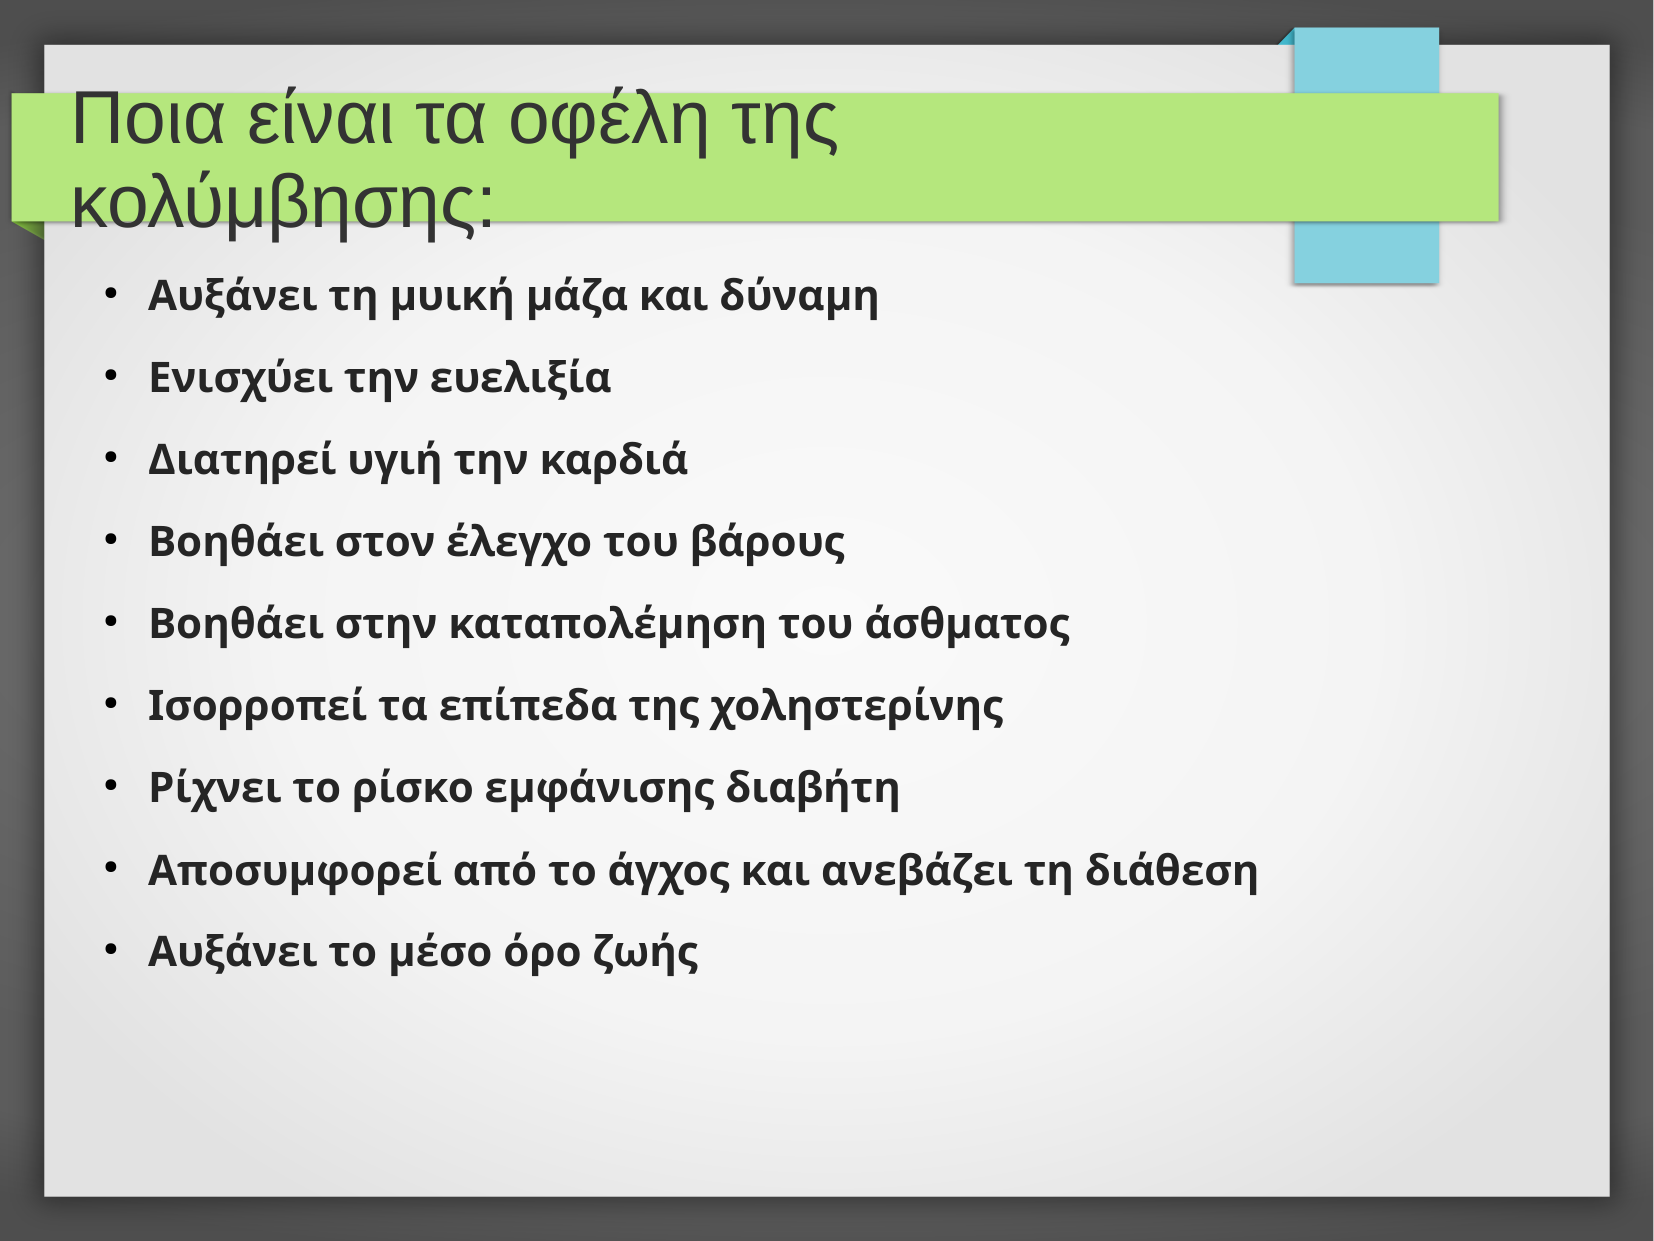

# Ποια είναι τα οφέλη της κολύμβησης:
Αυξάνει τη μυική μάζα και δύναμη
Ενισχύει την ευελιξία
Διατηρεί υγιή την καρδιά
Βοηθάει στον έλεγχο του βάρους
Βοηθάει στην καταπολέμηση του άσθματος
Ισορροπεί τα επίπεδα της χοληστερίνης
Ρίχνει το ρίσκο εμφάνισης διαβήτη
Αποσυμφορεί από το άγχος και ανεβάζει τη διάθεση
Αυξάνει το μέσο όρο ζωής